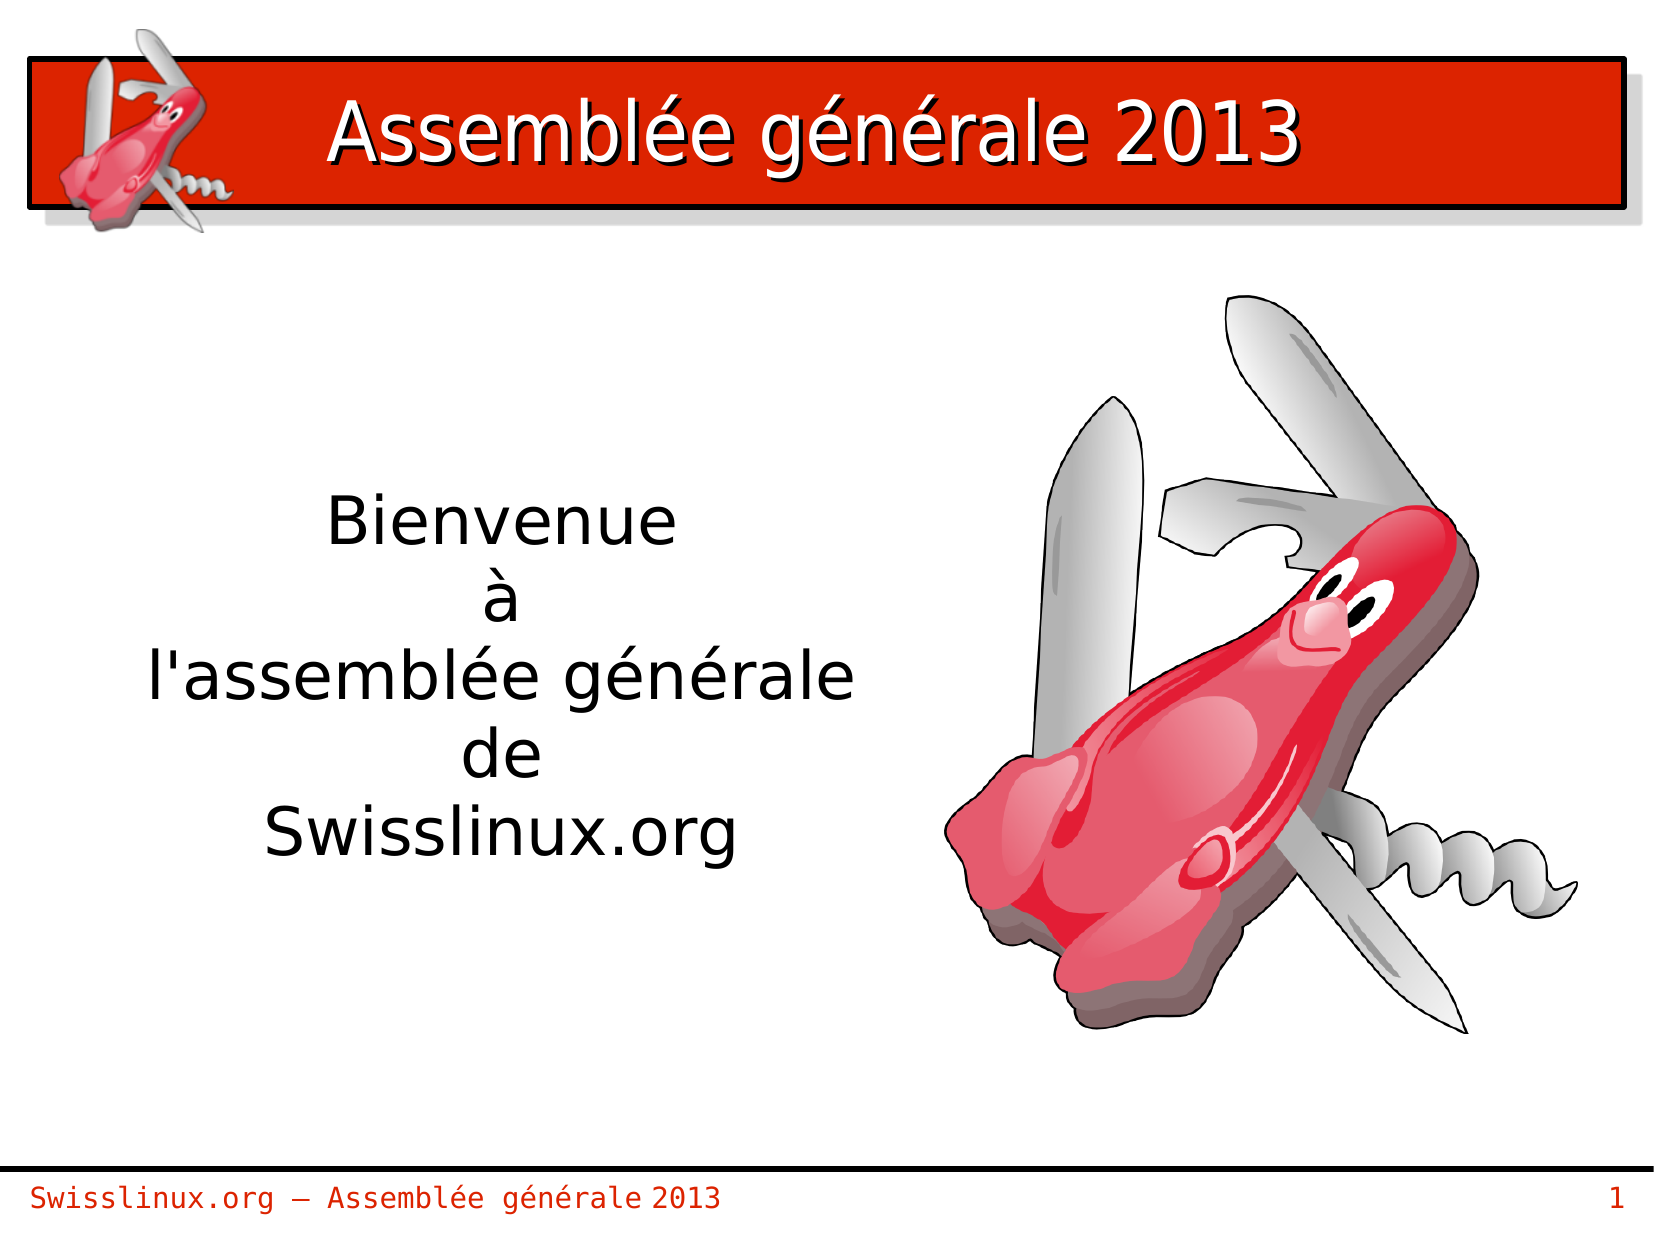

# Assemblée générale 2013
Bienvenue
à
l'assemblée générale
de
Swisslinux.org
25 Janvier 2013
1